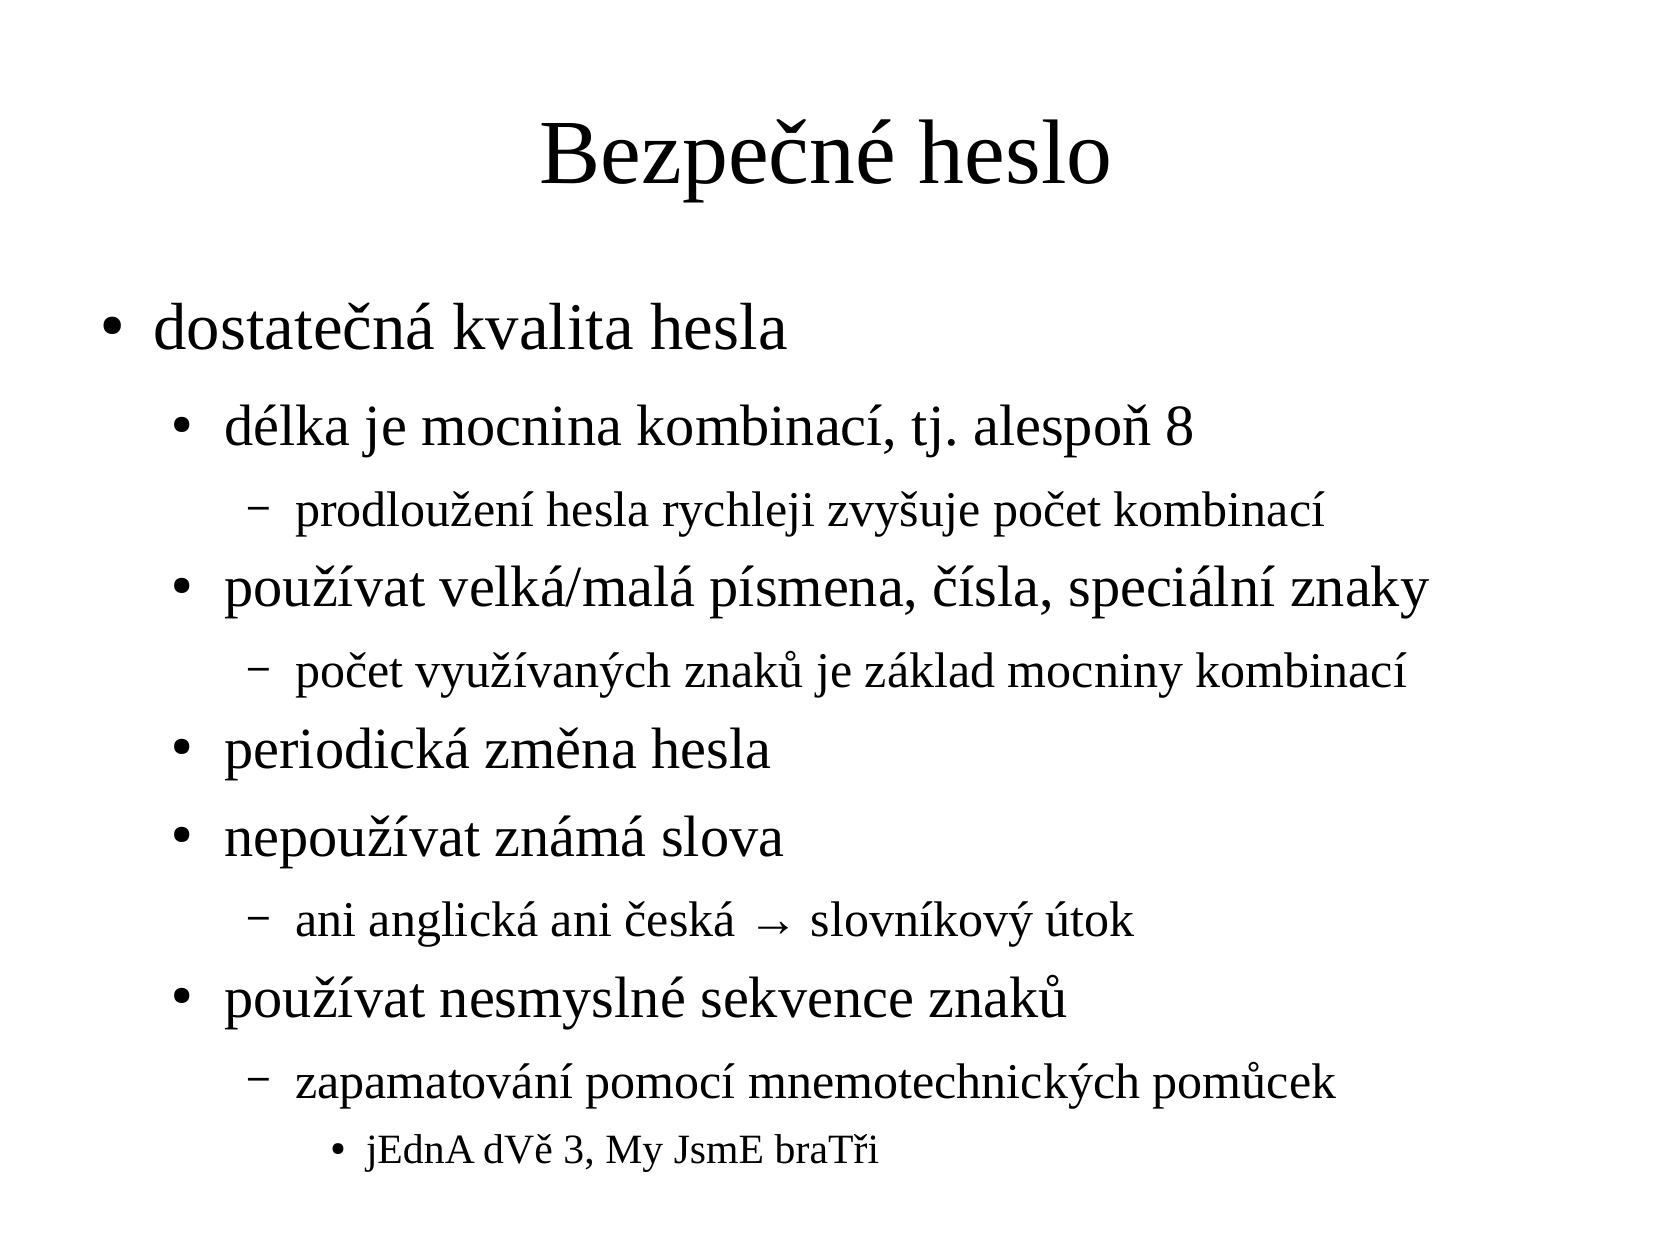

# Bezpečné heslo
dostatečná kvalita hesla
délka je mocnina kombinací, tj. alespoň 8
prodloužení hesla rychleji zvyšuje počet kombinací
používat velká/malá písmena, čísla, speciální znaky
počet využívaných znaků je základ mocniny kombinací
periodická změna hesla
nepoužívat známá slova
ani anglická ani česká → slovníkový útok
používat nesmyslné sekvence znaků
zapamatování pomocí mnemotechnických pomůcek
jEdnA dVě 3, My JsmE braTři